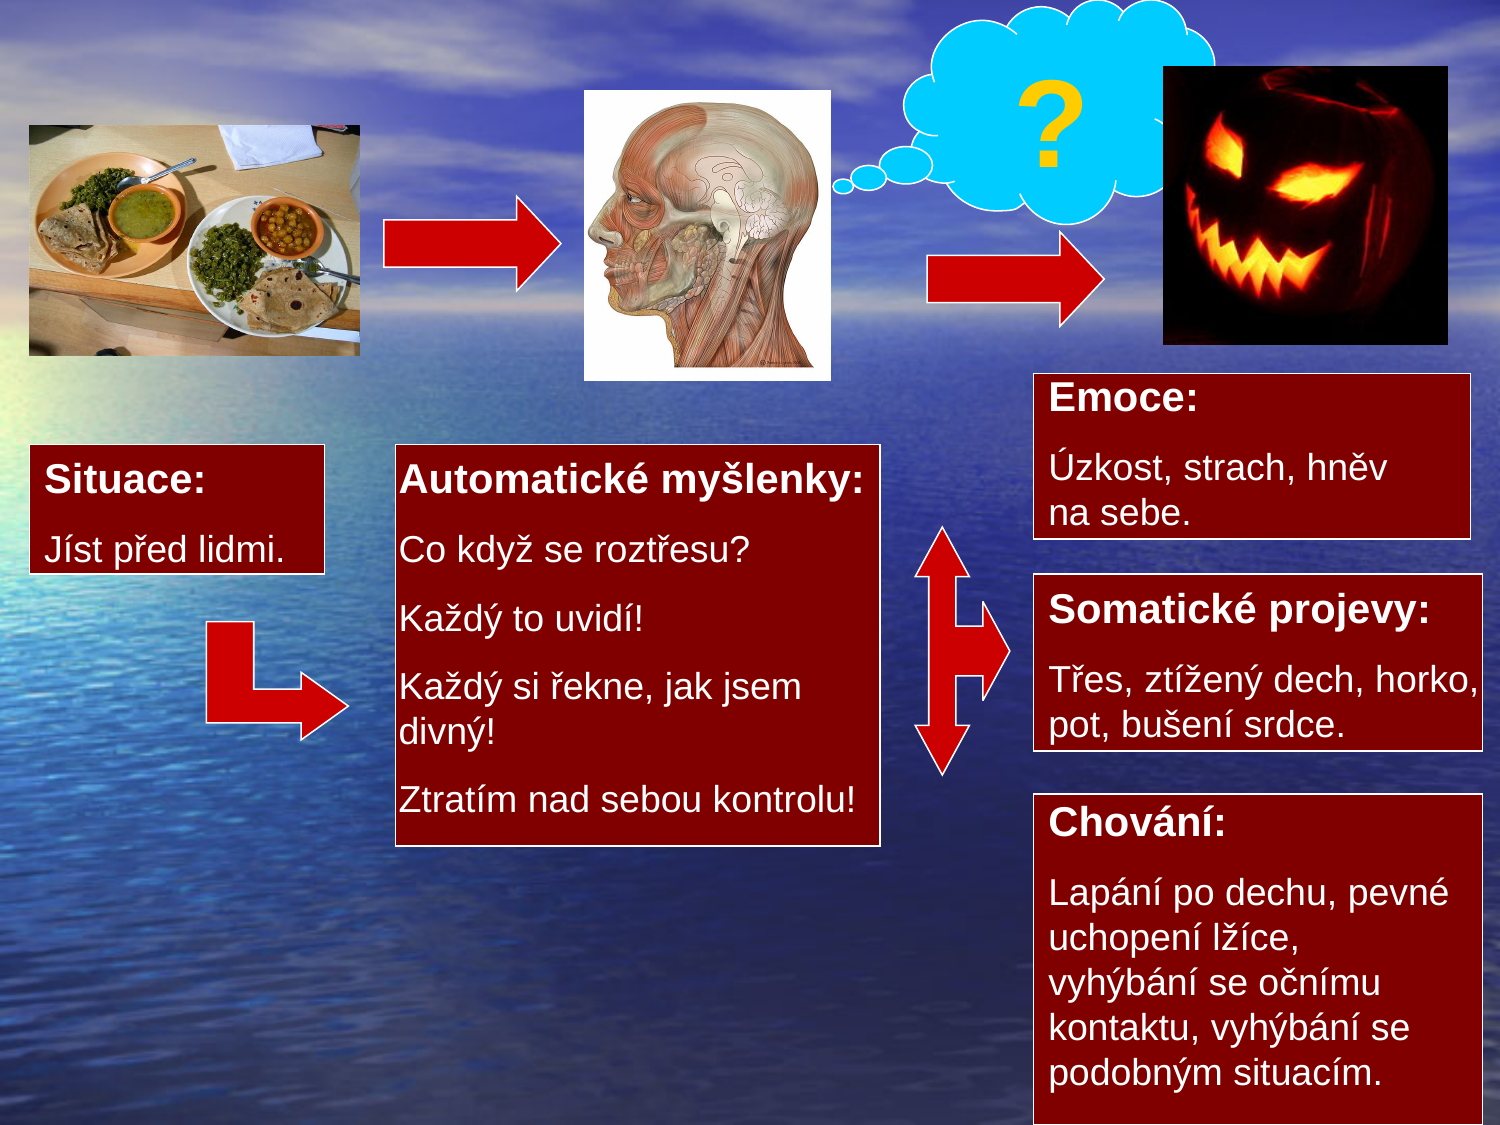

?
Emoce:
Úzkost, strach, hněv na sebe.
Situace:
Jíst před lidmi.
Automatické myšlenky:
Co když se roztřesu?
Každý to uvidí!
Každý si řekne, jak jsem divný!
Ztratím nad sebou kontrolu!
Somatické projevy:
Třes, ztížený dech, horko, pot, bušení srdce.
Chování:
Lapání po dechu, pevné uchopení lžíce, vyhýbání se očnímu kontaktu, vyhýbání se podobným situacím.